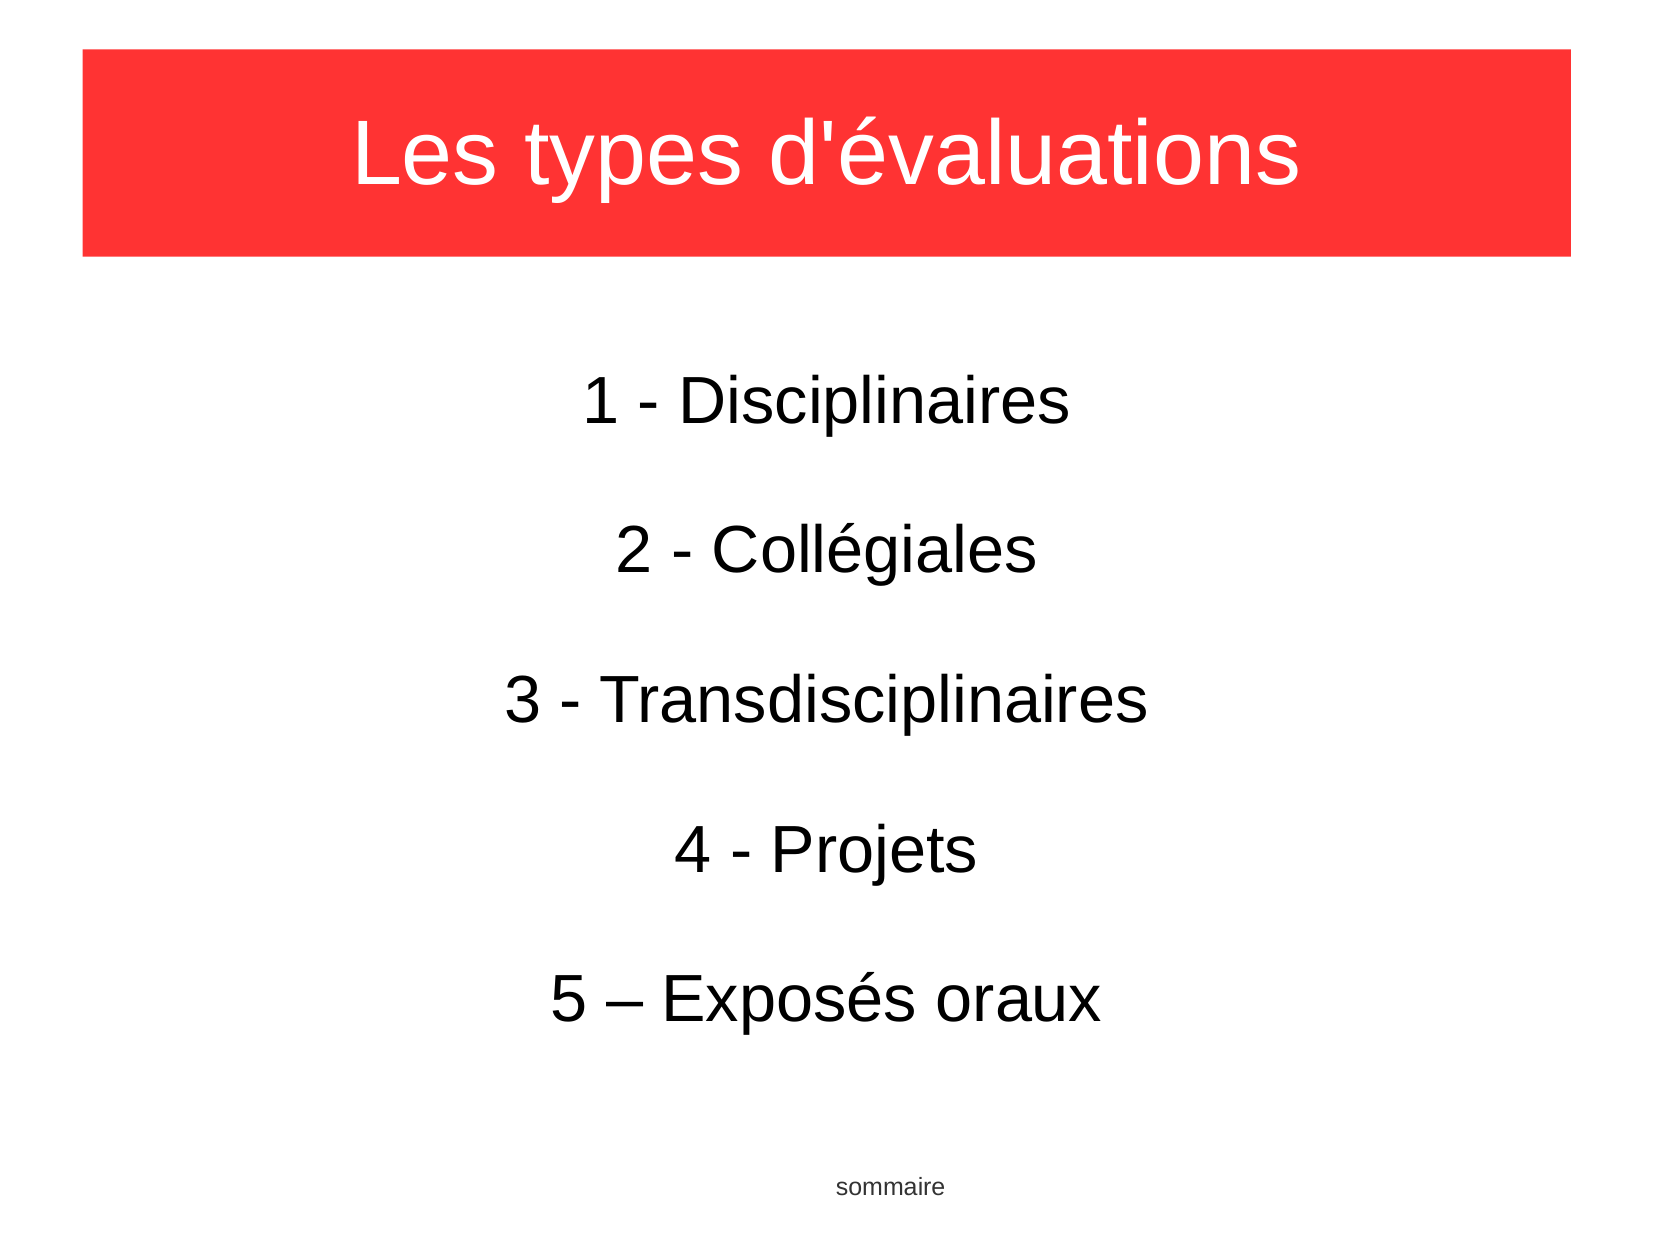

# Les types d'évaluations
1 - Disciplinaires
2 - Collégiales
3 - Transdisciplinaires
4 - Projets
5 – Exposés oraux
sommaire